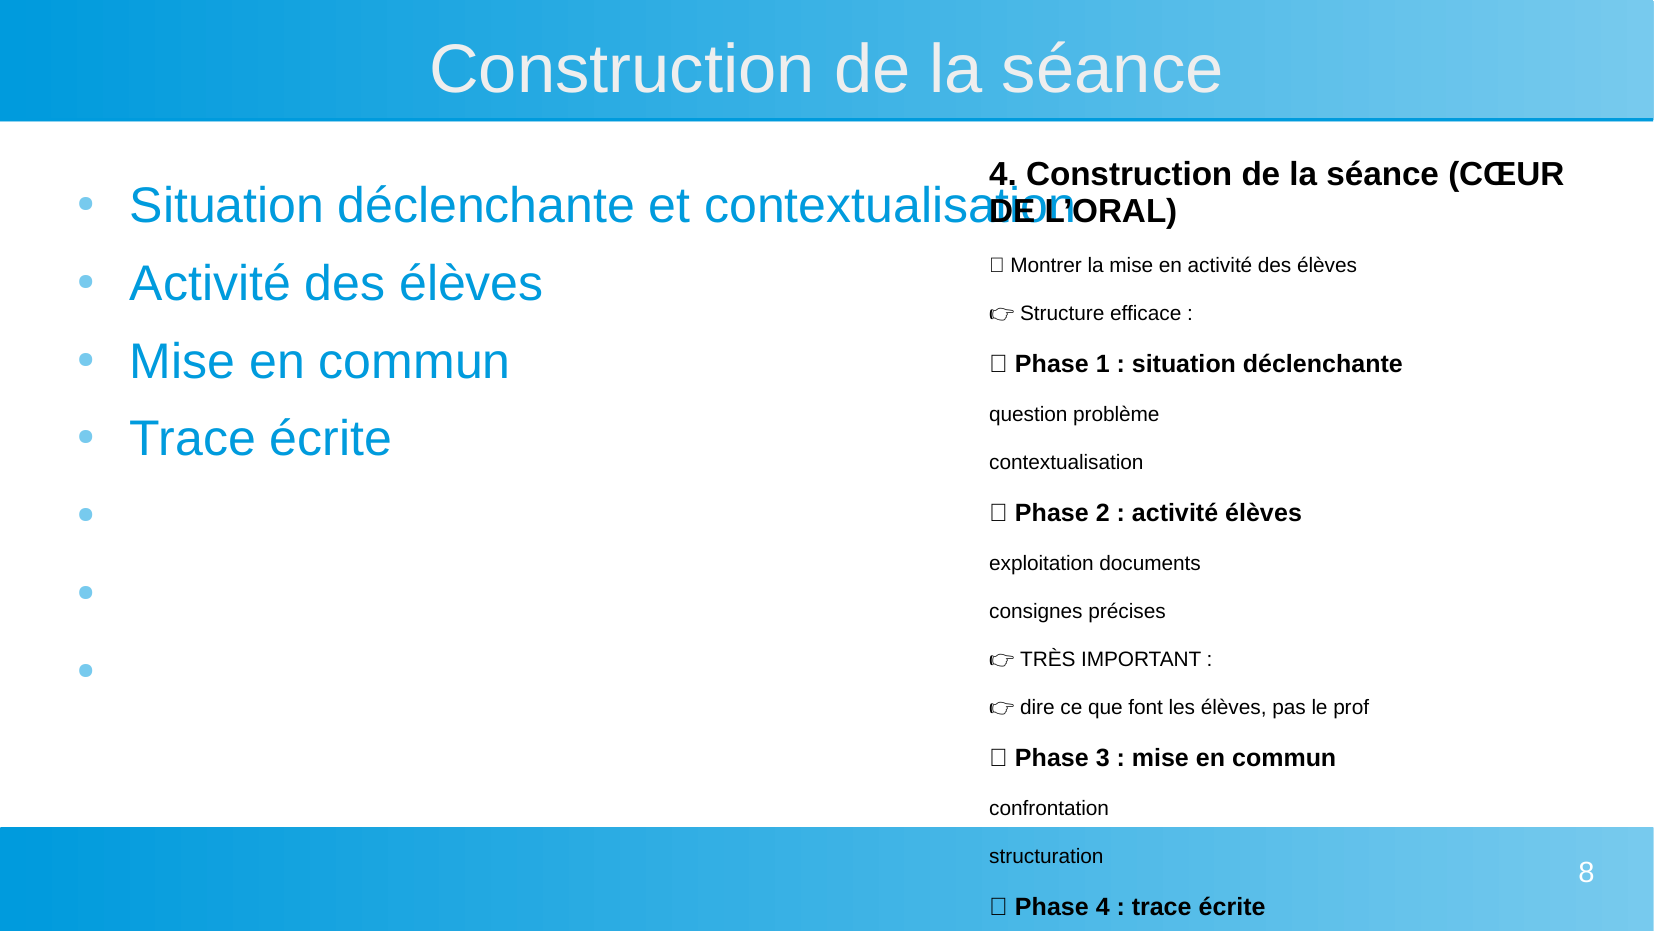

# Construction de la séance
4. Construction de la séance (CŒUR DE L’ORAL)
🎯 Montrer la mise en activité des élèves
👉 Structure efficace :
🔹 Phase 1 : situation déclenchante
question problème
contextualisation
🔹 Phase 2 : activité élèves
exploitation documents
consignes précises
👉 TRÈS IMPORTANT :
👉 dire ce que font les élèves, pas le prof
🔹 Phase 3 : mise en commun
confrontation
structuration
🔹 Phase 4 : trace écrite
synthèse construite
📌 Rapport jury :
centrer sur l’activité des élèves
Situation déclenchante et contextualisation
Activité des élèves
Mise en commun
Trace écrite
8